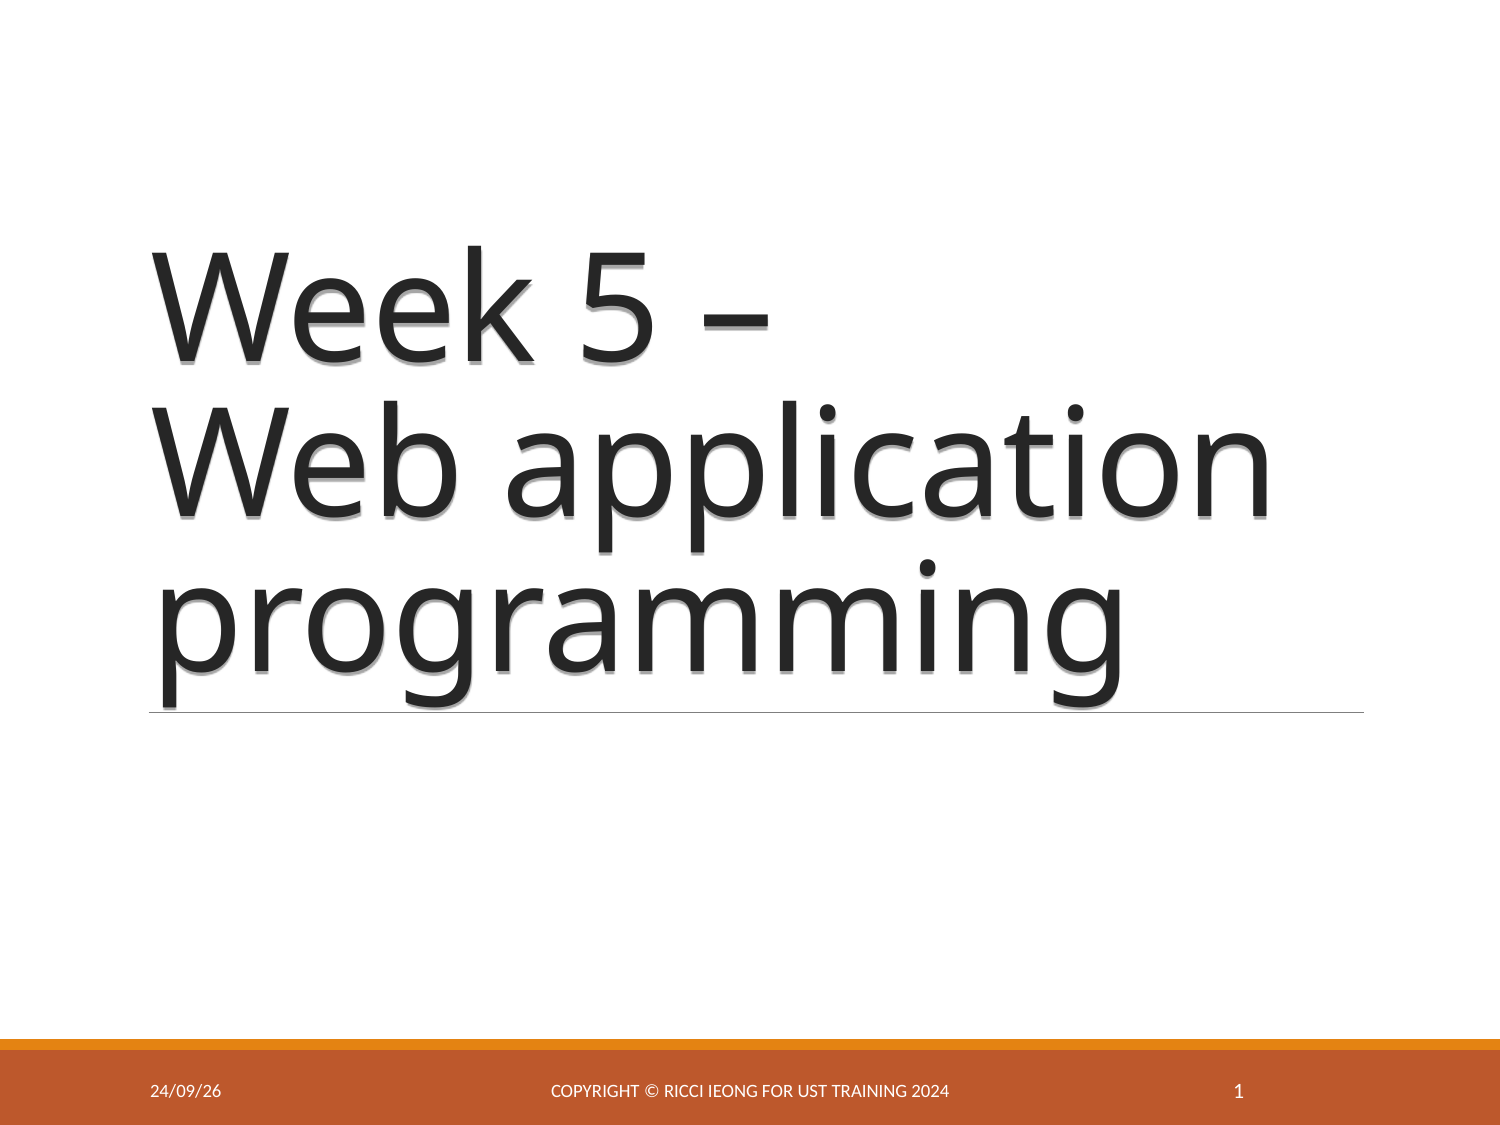

# Week 5 – Web application programming
Copyright © Ricci IEONG for UST training 2024
1